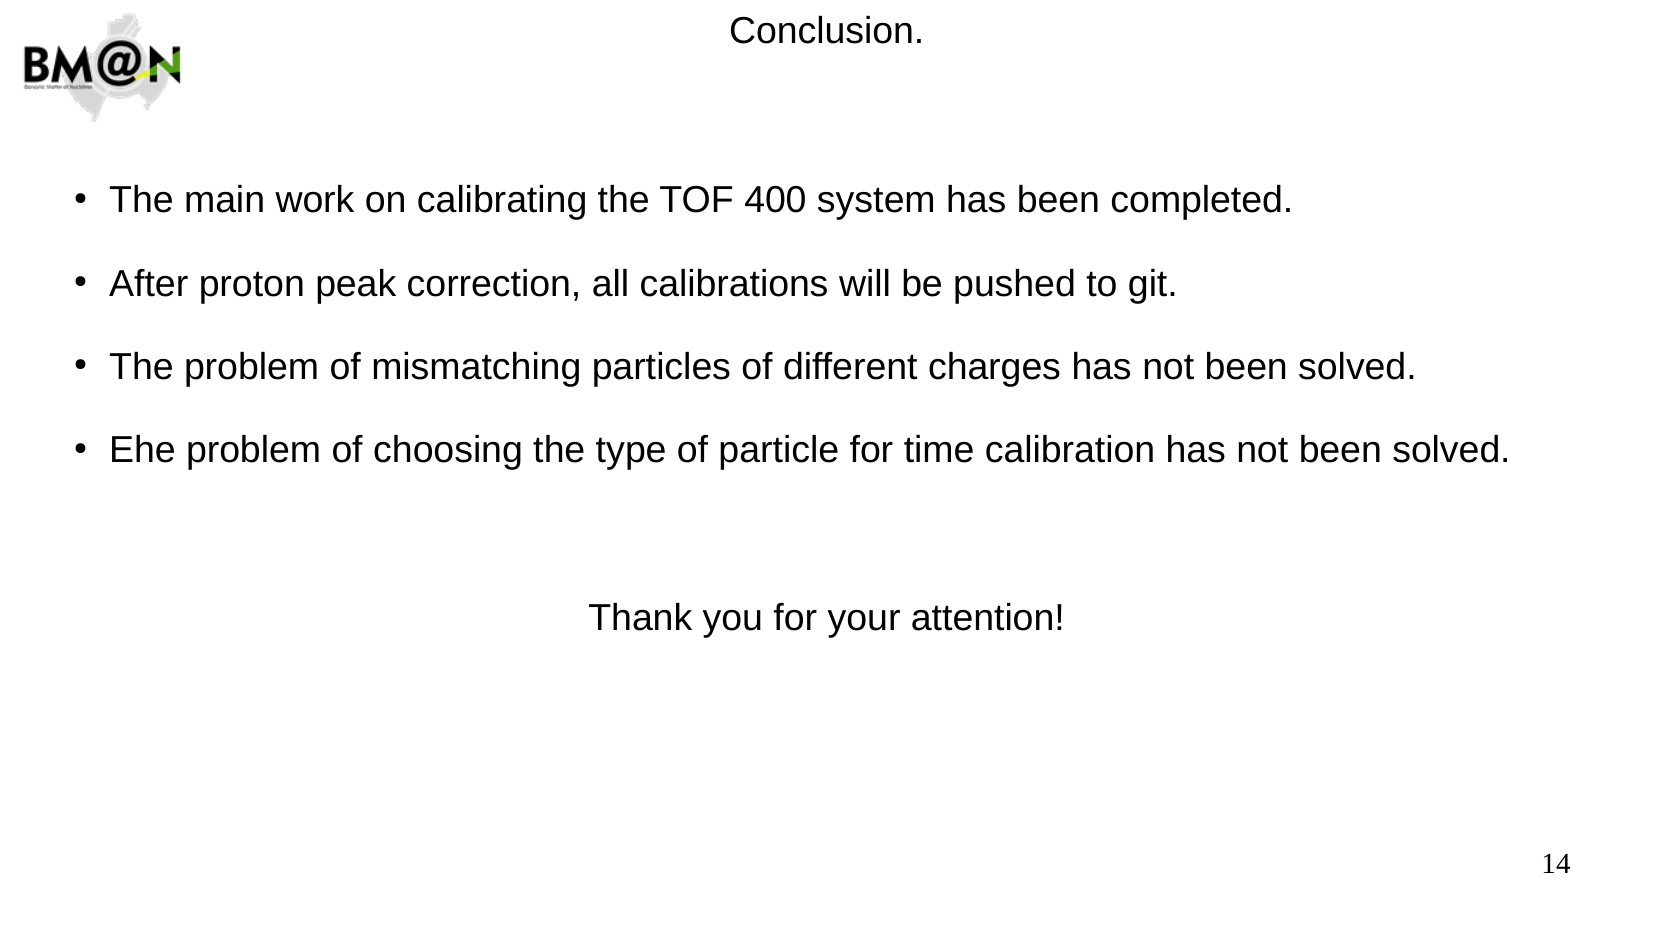

Conclusion.
The main work on calibrating the TOF 400 system has been completed.
After proton peak correction, all calibrations will be pushed to git.
The problem of mismatching particles of different charges has not been solved.
Еhe problem of choosing the type of particle for time calibration has not been solved.
Thank you for your attention!
14